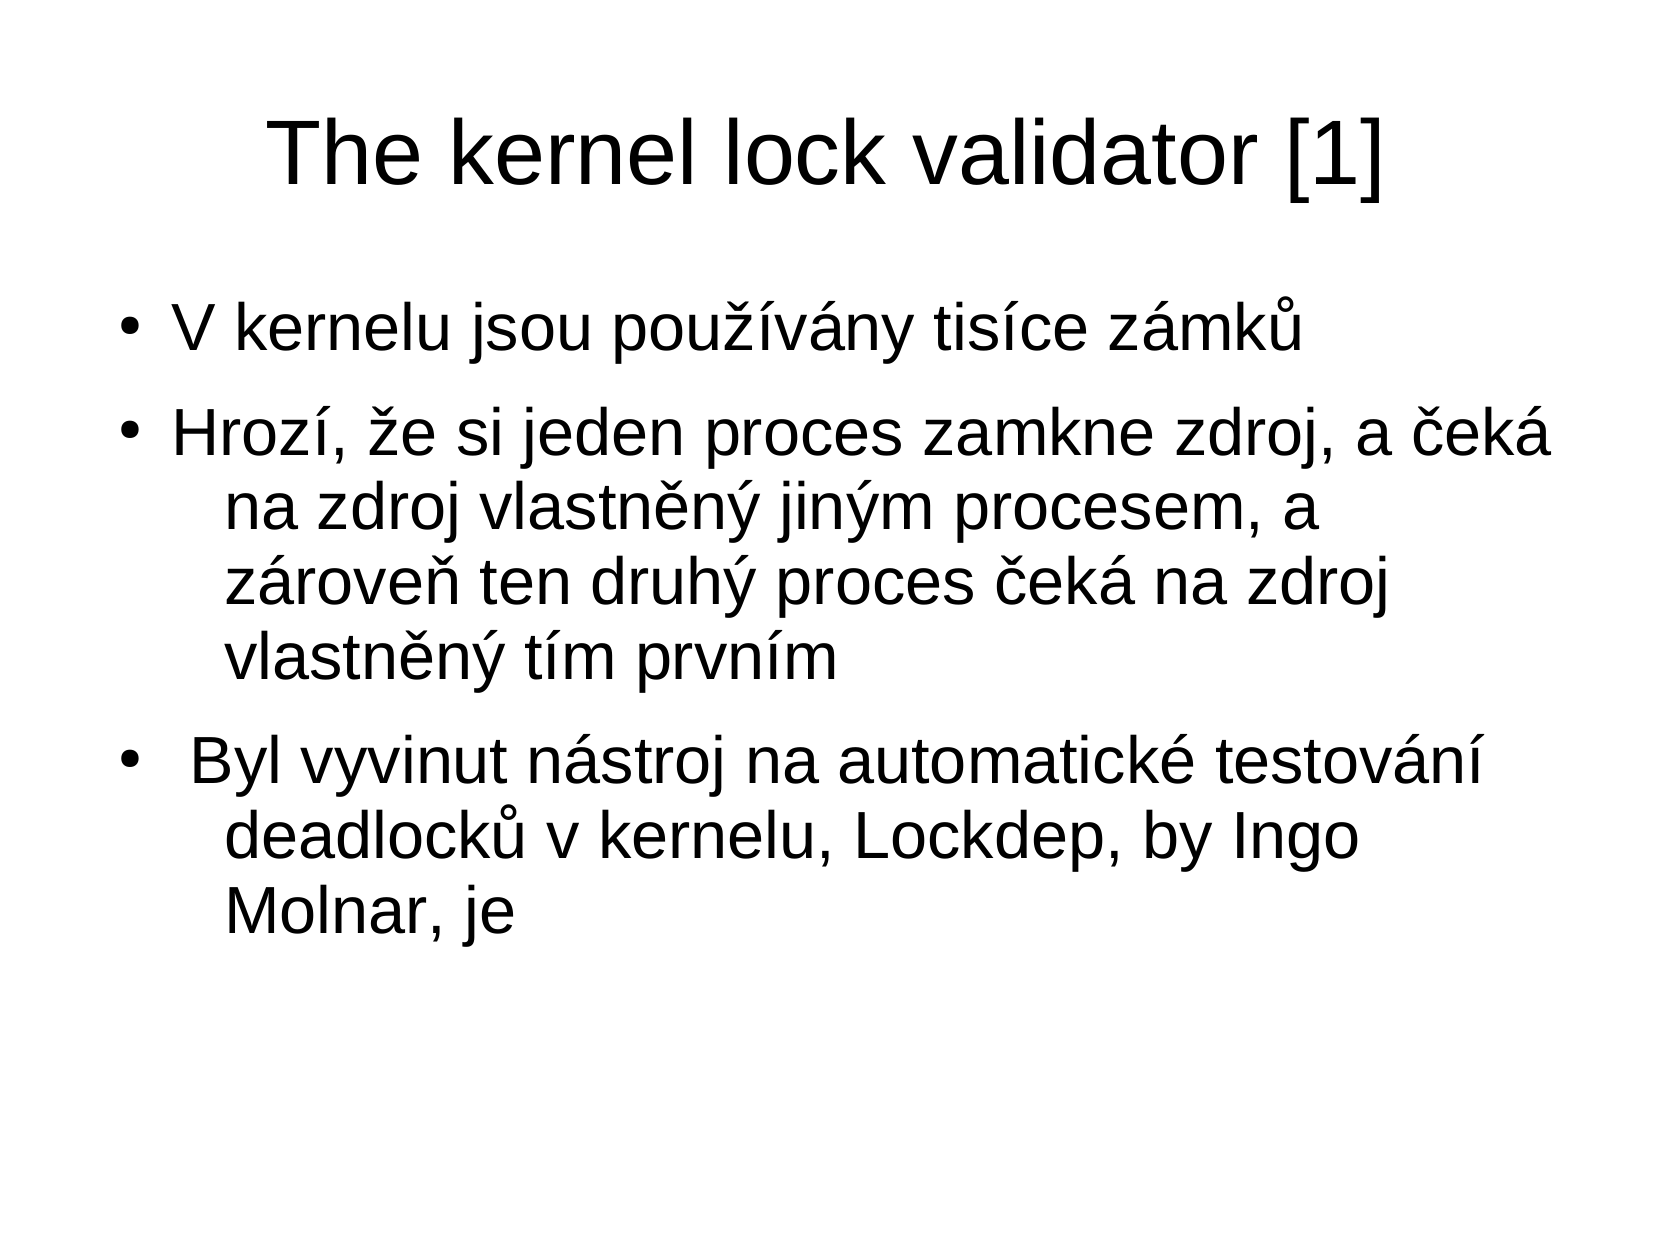

# The kernel lock validator [1]
V kernelu jsou používány tisíce zámků
Hrozí, že si jeden proces zamkne zdroj, a čeká na zdroj vlastněný jiným procesem, a zároveň ten druhý proces čeká na zdroj vlastněný tím prvním
 Byl vyvinut nástroj na automatické testování deadlocků v kernelu, Lockdep, by Ingo Molnar, je